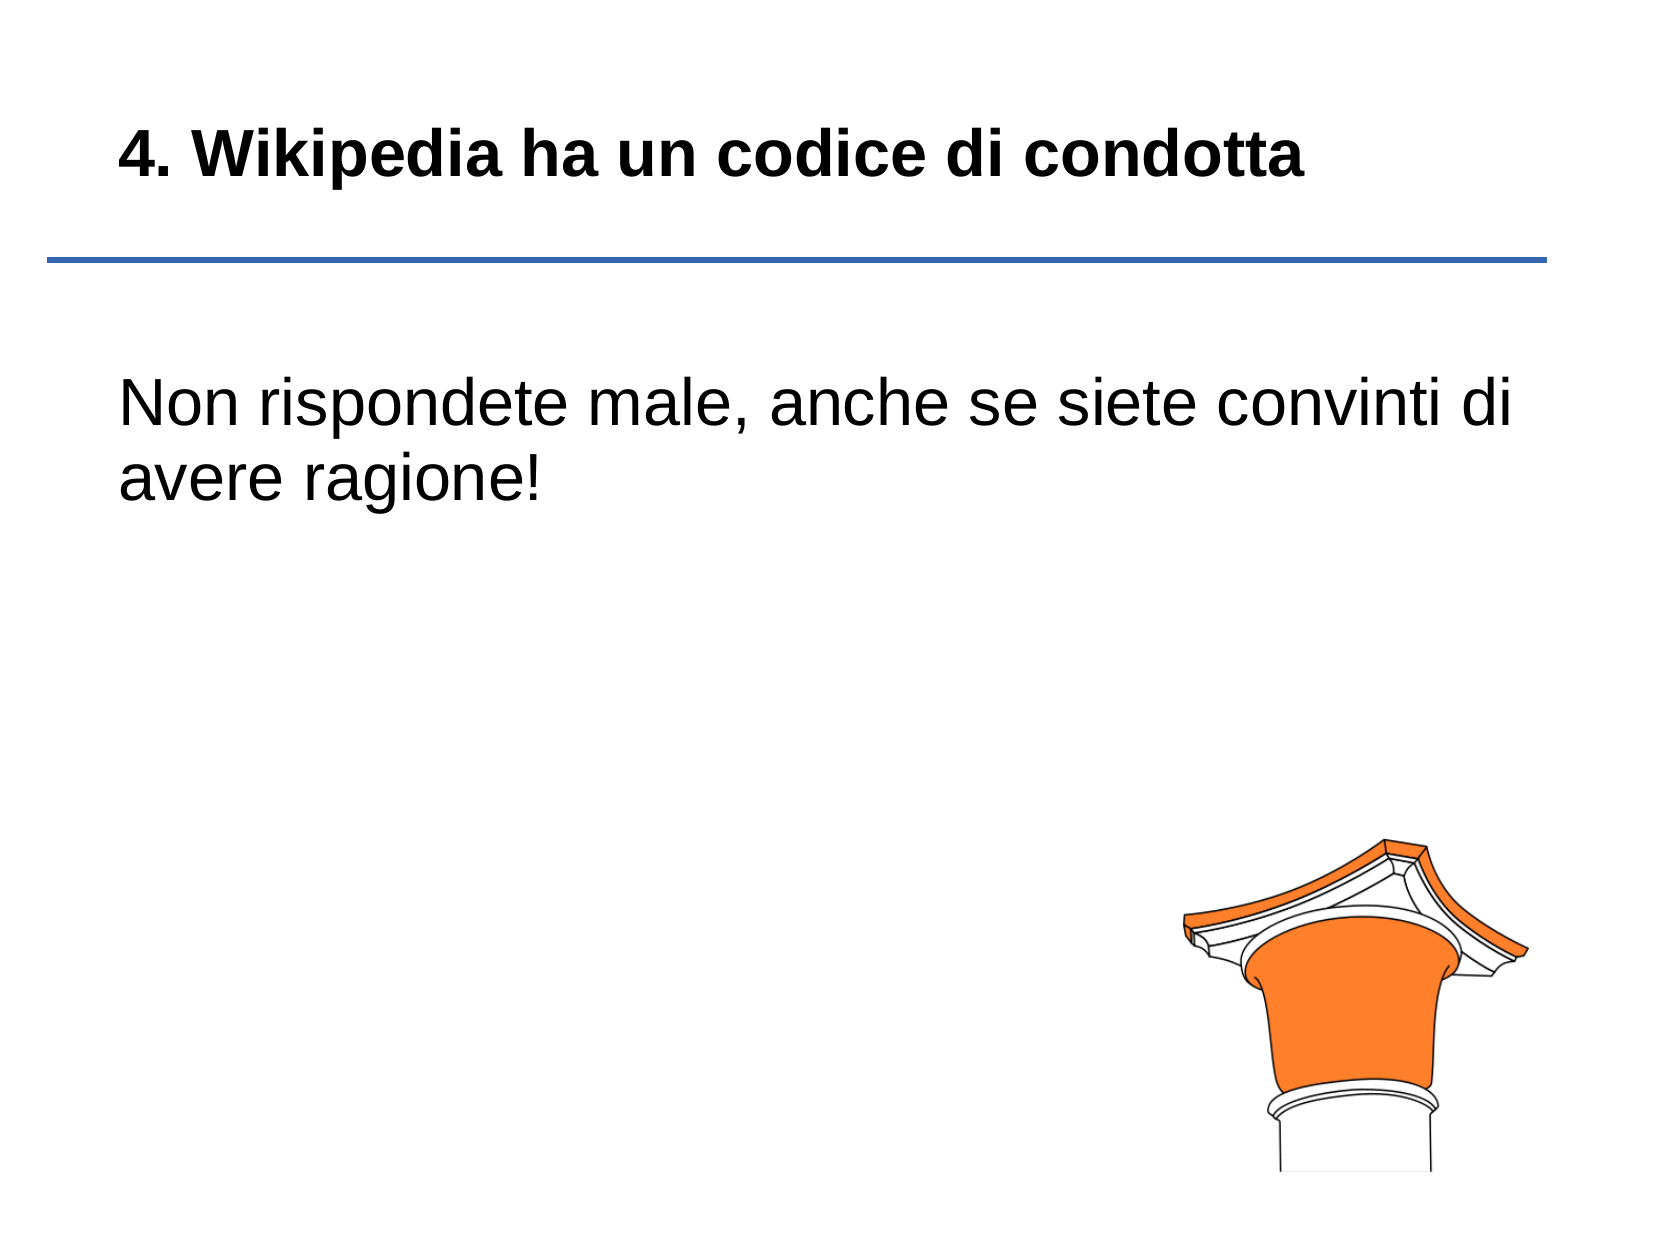

# 4. Wikipedia ha un codice di condotta
Non rispondete male, anche se siete convinti di avere ragione!